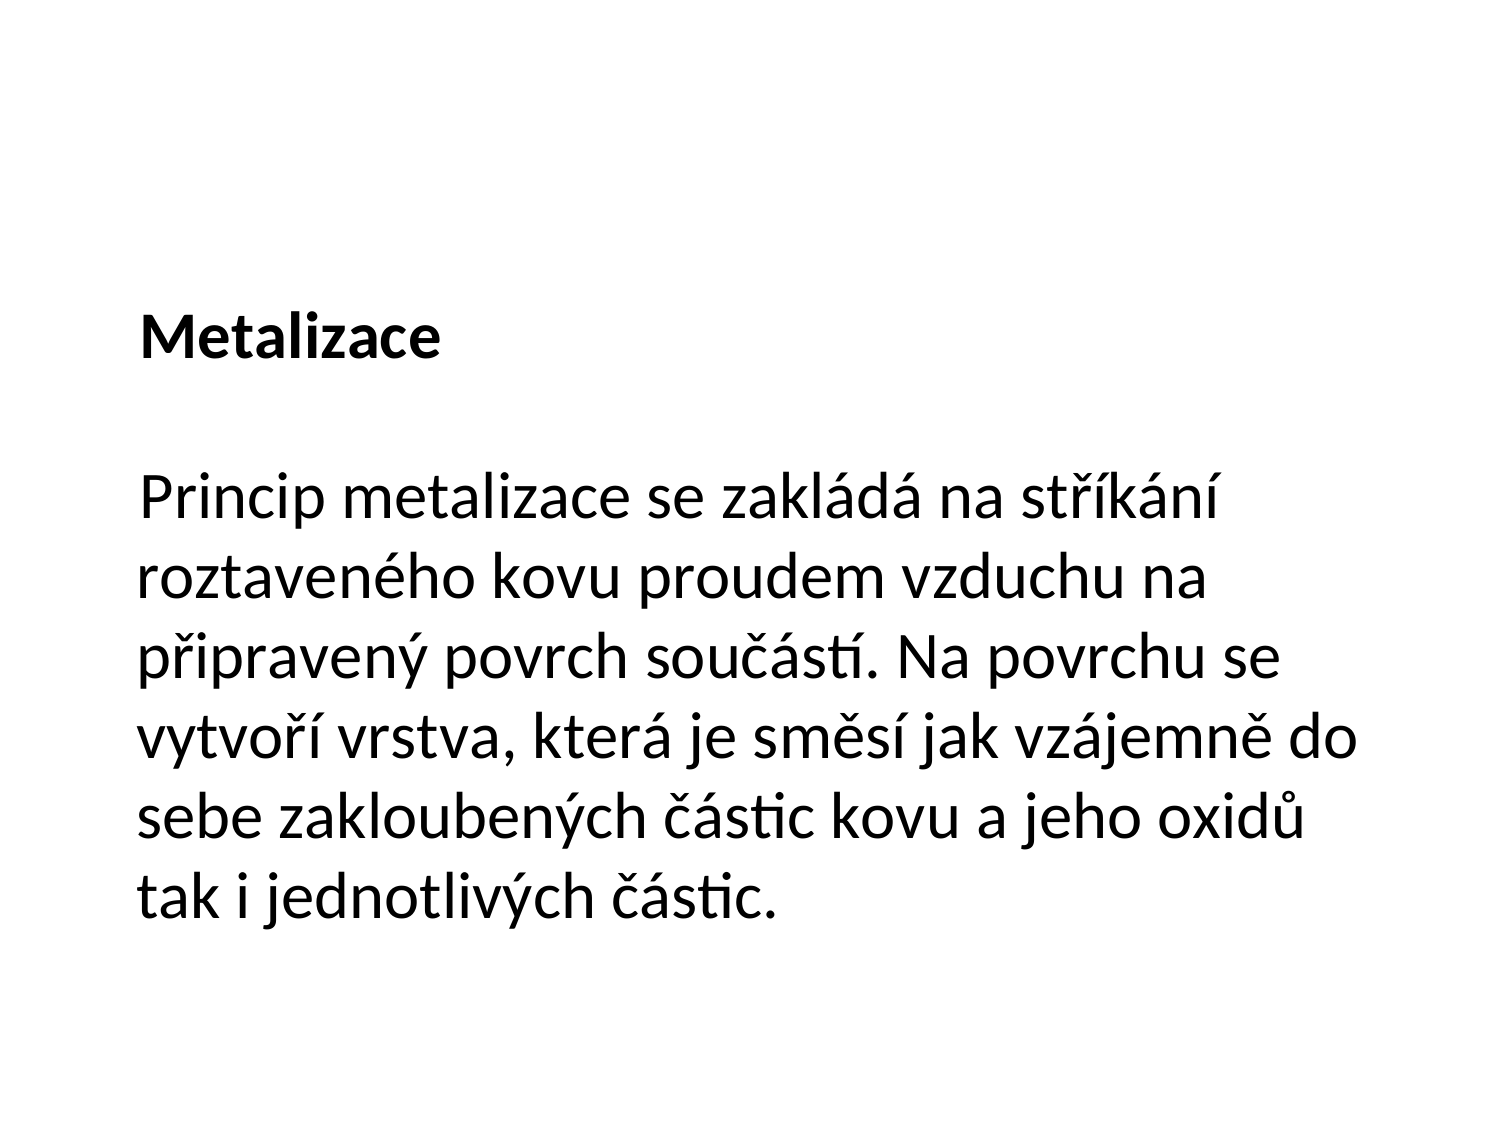

# Metalizace
 Princip metalizace se zakládá na stříkání roztaveného kovu proudem vzduchu na připravený povrch součástí. Na povrchu se vytvoří vrstva, která je směsí jak vzájemně do sebe zakloubených částic kovu a jeho oxidů
tak i jednotlivých částic.